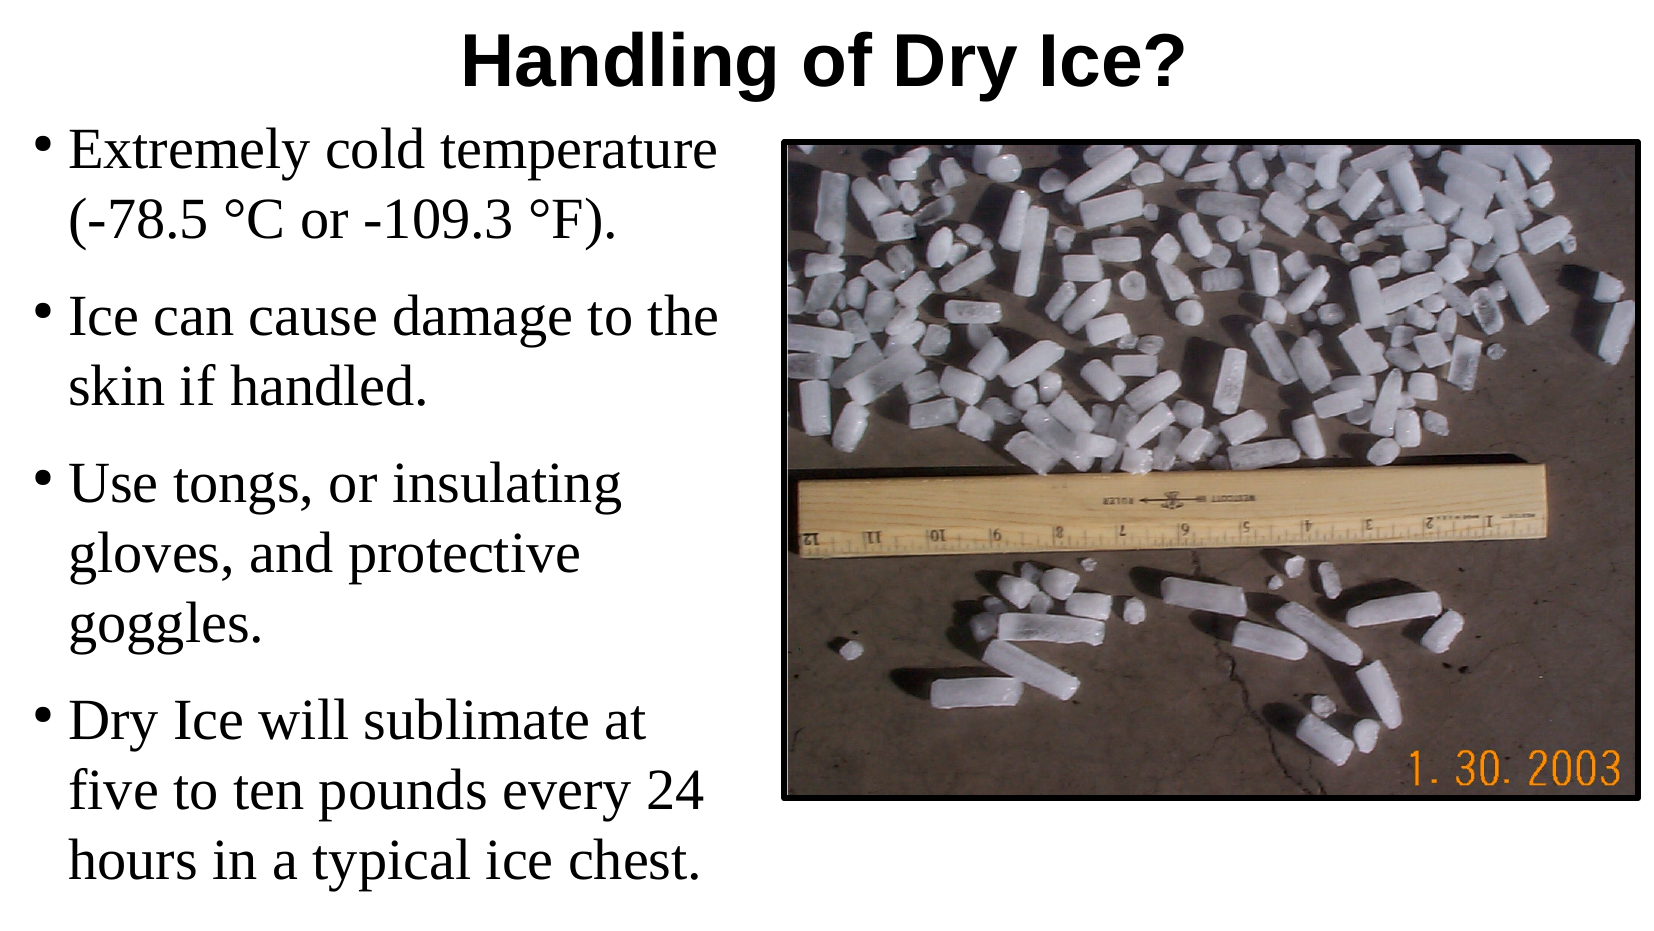

# Handling of Dry Ice?
Extremely cold temperature (-78.5 °C or -109.3 °F).
Ice can cause damage to the skin if handled.
Use tongs, or insulating gloves, and protective goggles.
Dry Ice will sublimate at five to ten pounds every 24 hours in a typical ice chest.